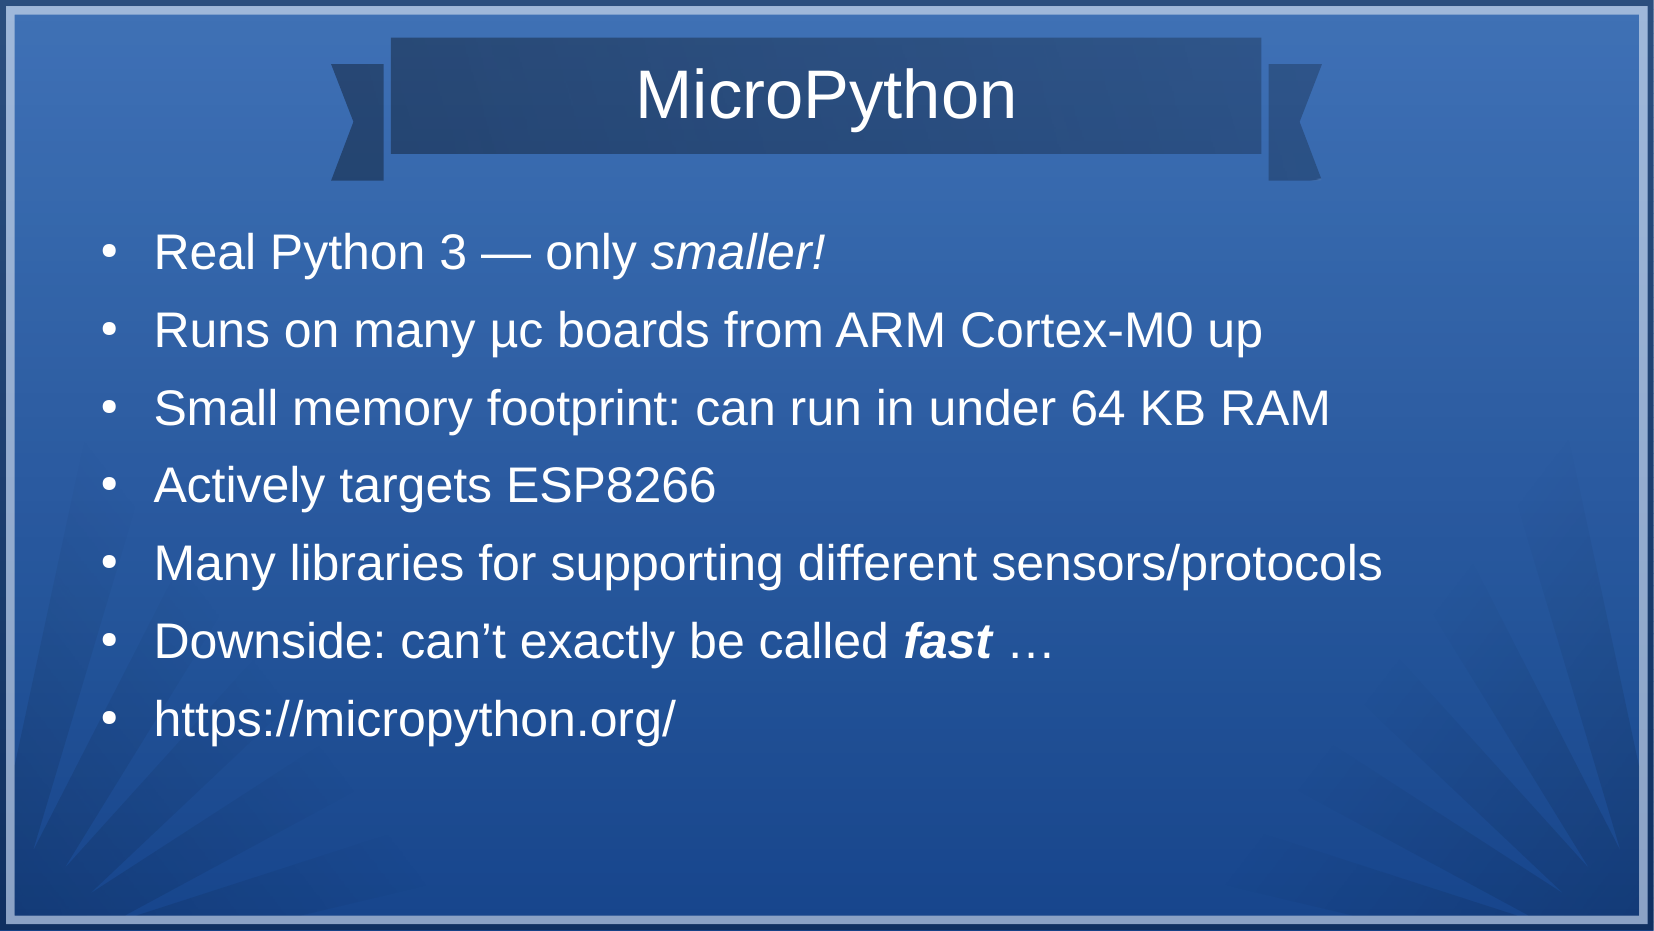

# MicroPython
Real Python 3 — only smaller!
Runs on many µc boards from ARM Cortex-M0 up
Small memory footprint: can run in under 64 KB RAM
Actively targets ESP8266
Many libraries for supporting different sensors/protocols
Downside: can’t exactly be called fast …
https://micropython.org/